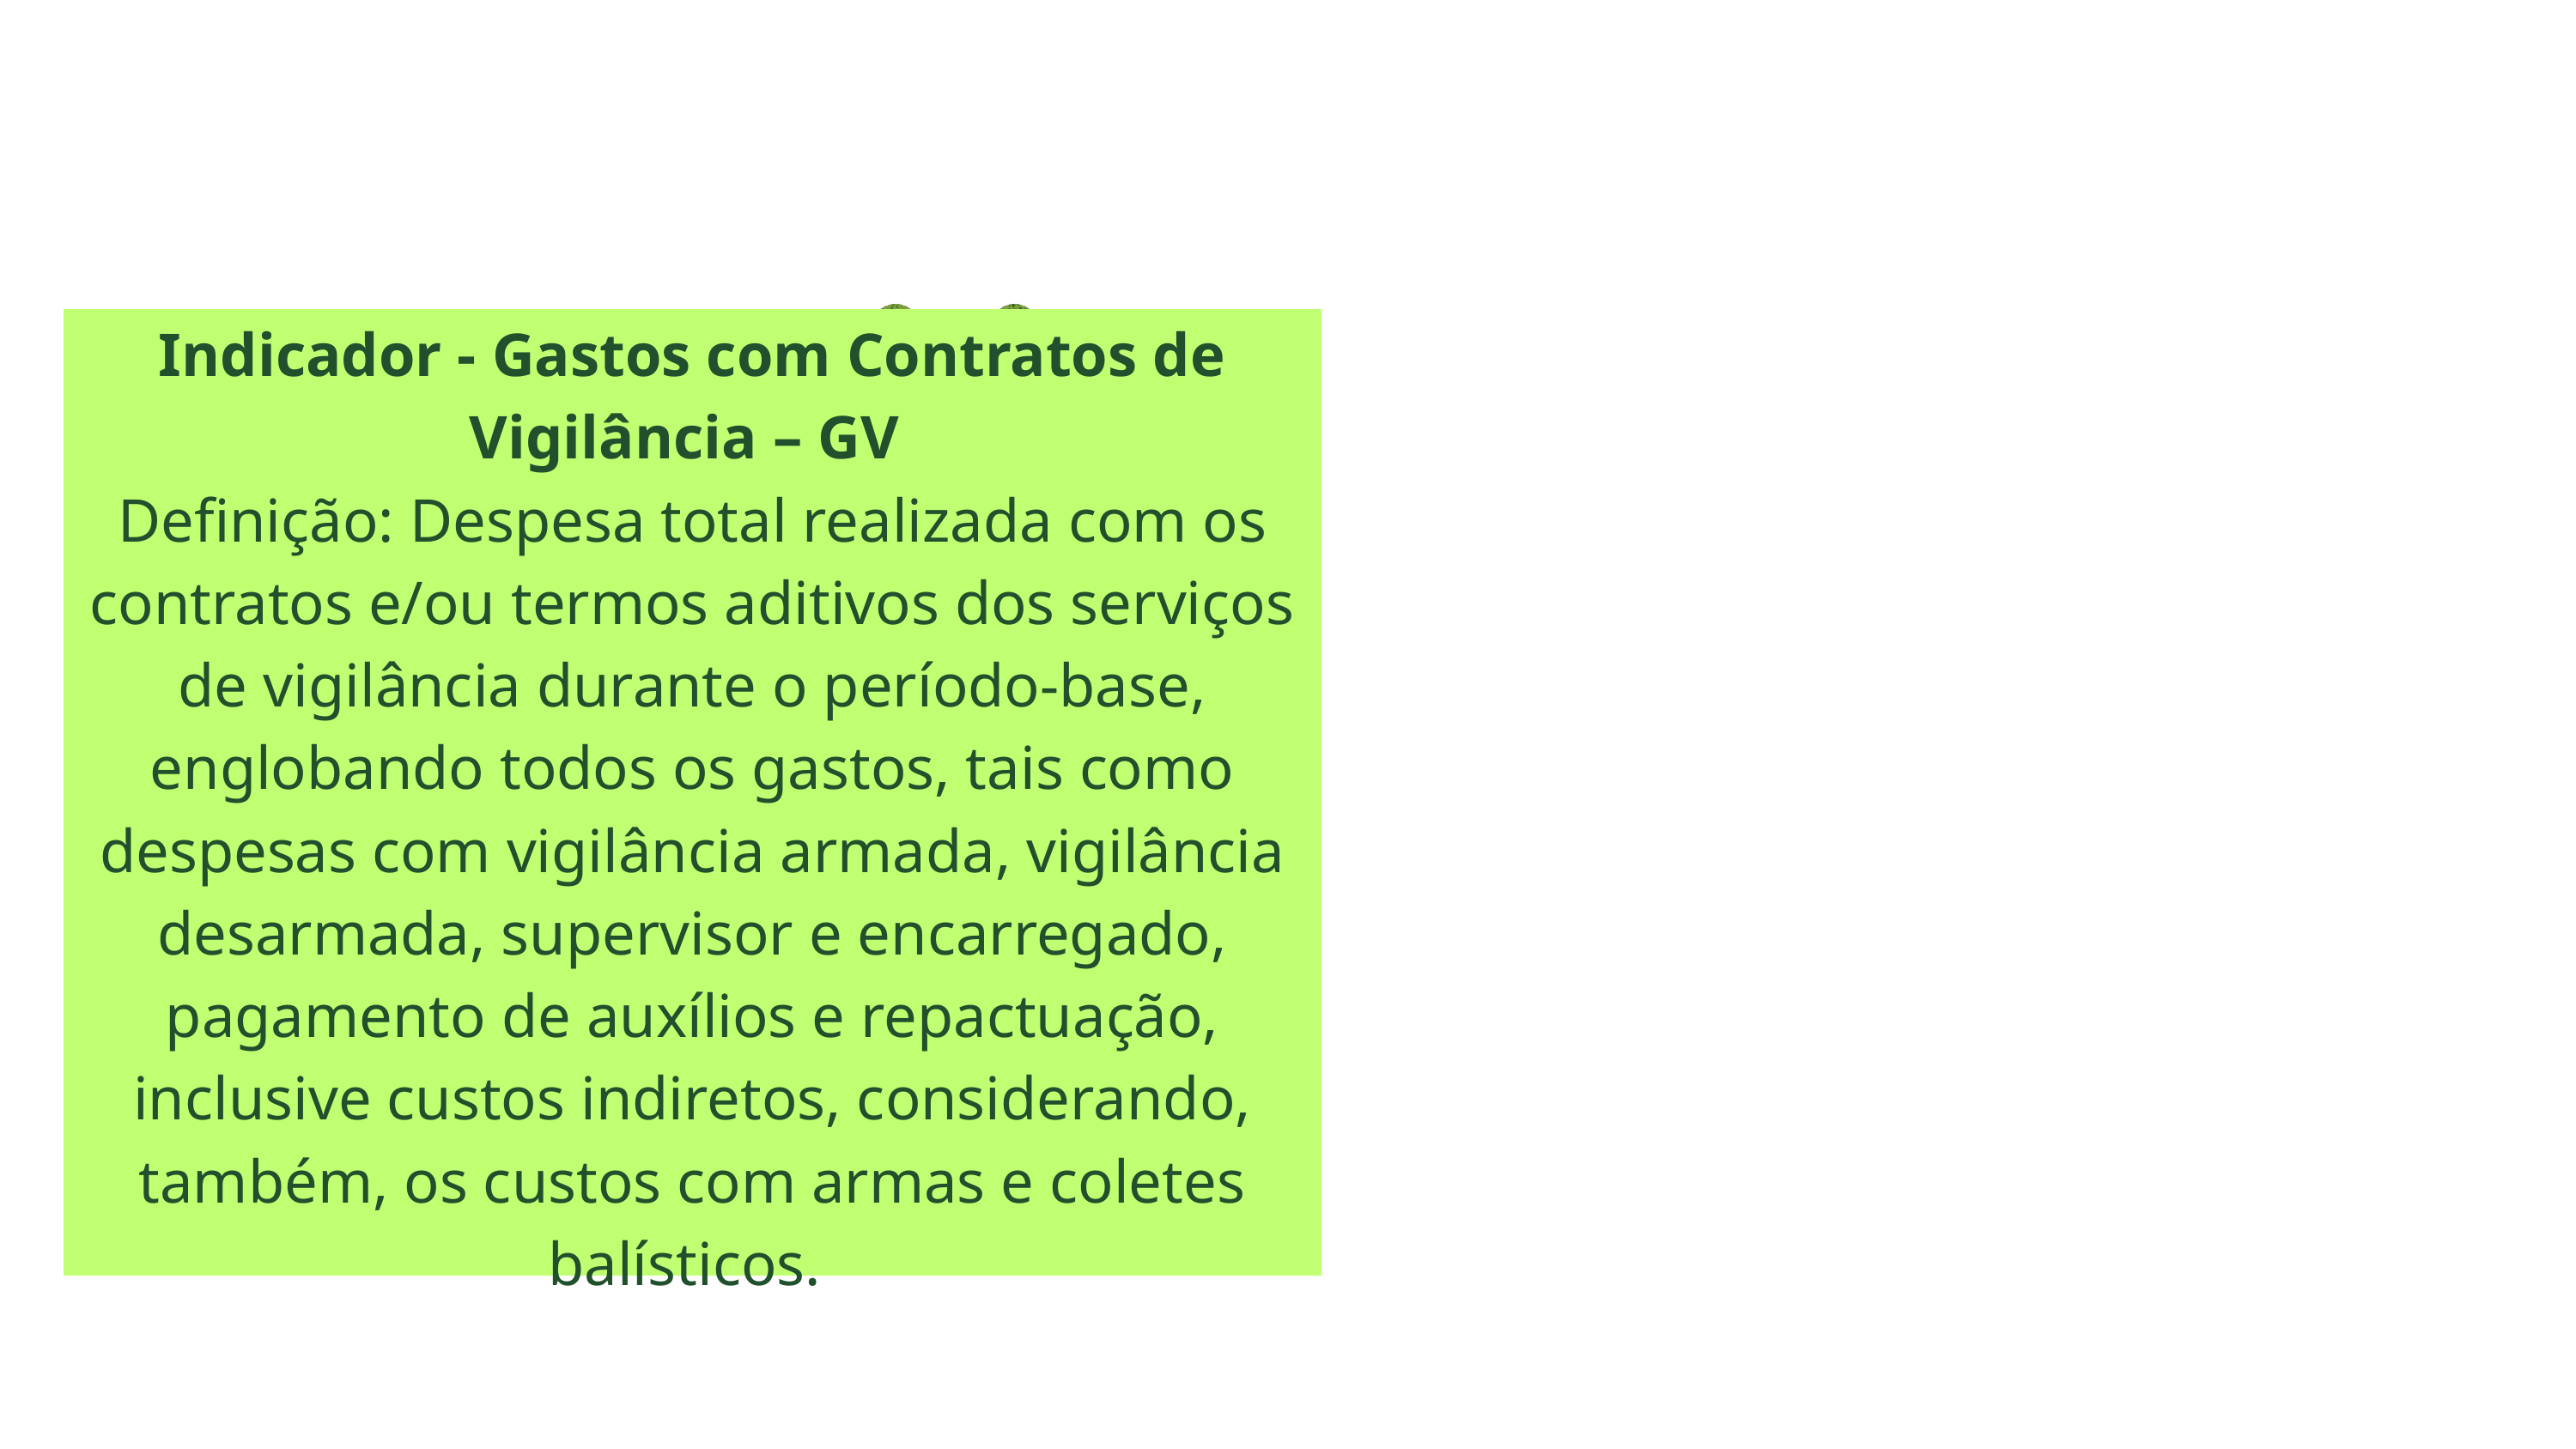

Fórmula: Valor gasto com contrato de vigilância
Polaridade: Quanto menor o valor, melhor o desempenho.
Periodicidade: Anual.
Metodologia Análise de Desempenho: Anual
Unidade responsável pelas metas: Secretaria Administrativa.
Indicador - Gastos com Contratos de Vigilância – GV
Definição: Despesa total realizada com os contratos e/ou termos aditivos dos serviços de vigilância durante o período-base, englobando todos os gastos, tais como despesas com vigilância armada, vigilância desarmada, supervisor e encarregado, pagamento de auxílios e repactuação, inclusive custos indiretos, considerando, também, os custos com armas e coletes balísticos.